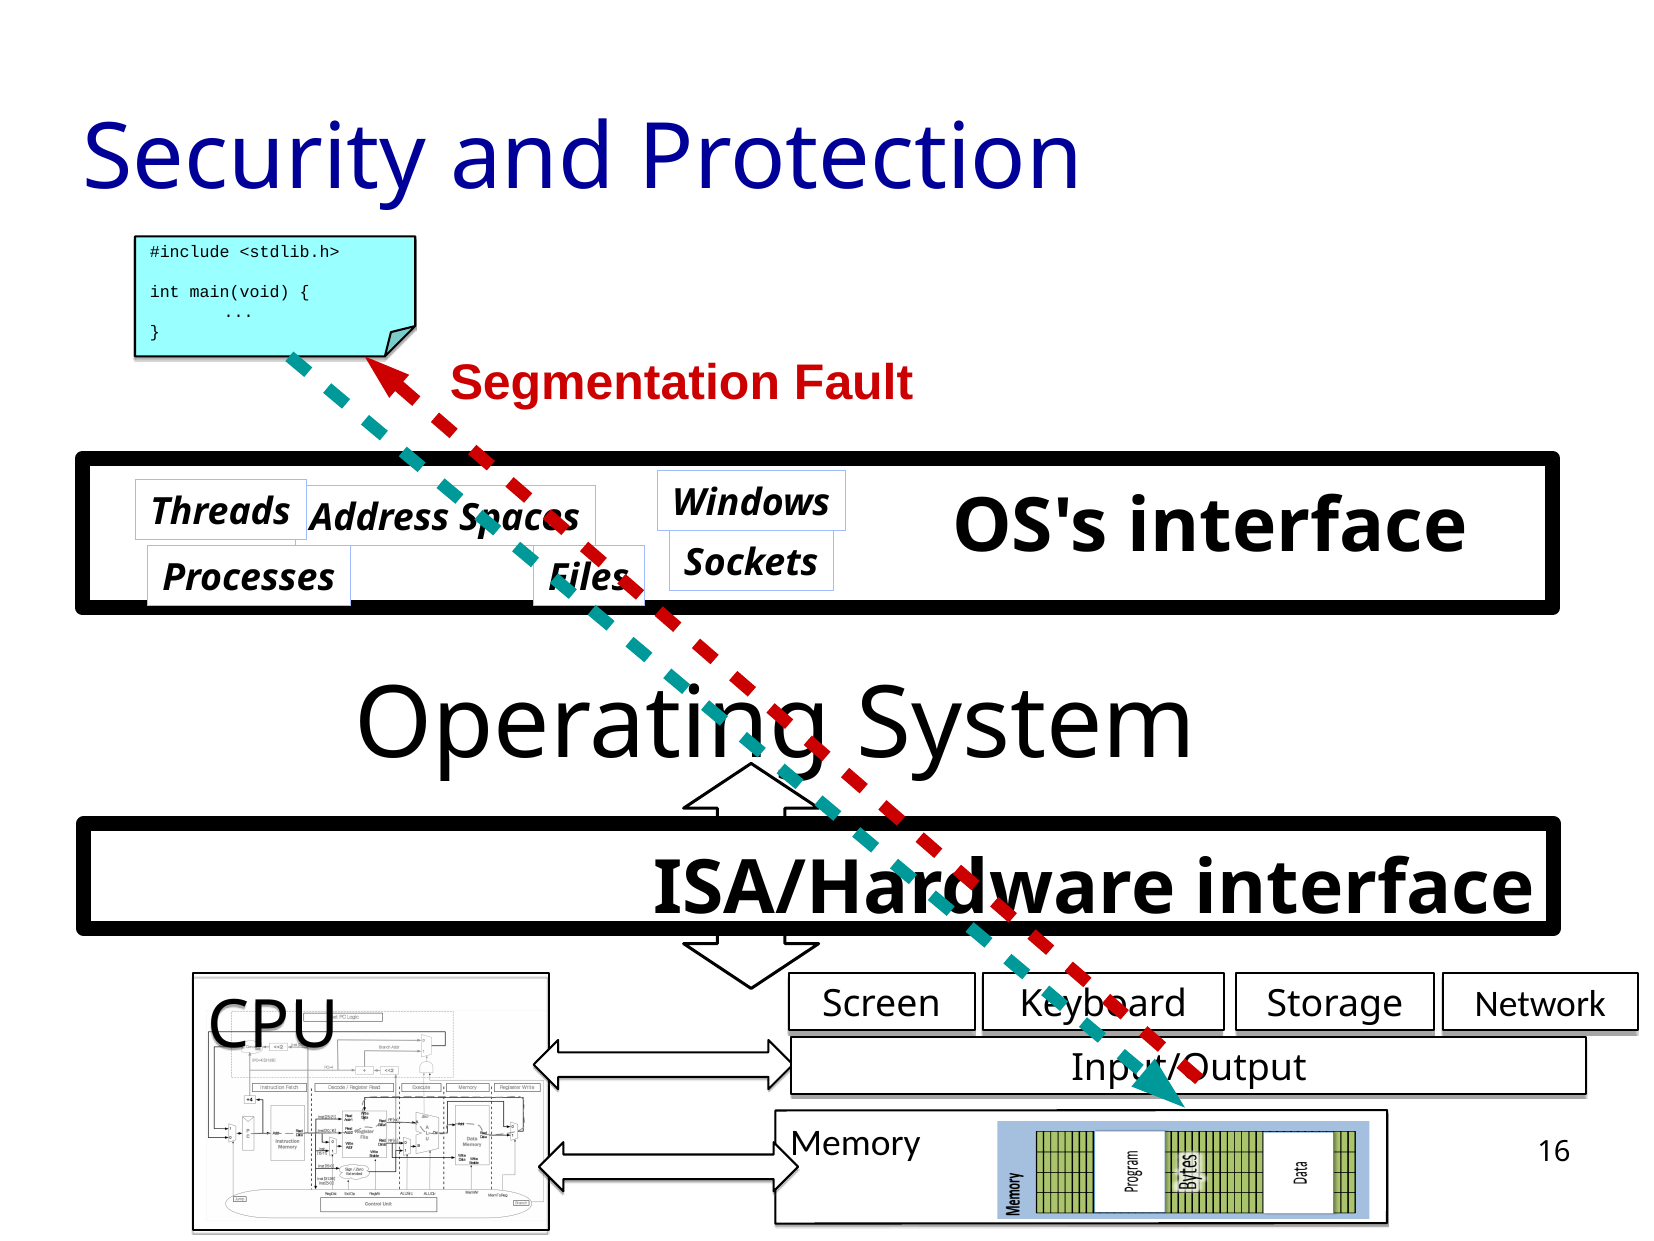

# Security and Protection
#include <stdlib.h>
int main(void) {
	...
}
Segmentation Fault
OS's interface
Windows
Threads
Address Spaces
Sockets
Files
Processes
Operating System
ISA/Hardware interface
Keyboard
CPU
Screen
Storage
Network
Input/Output
Memory
16